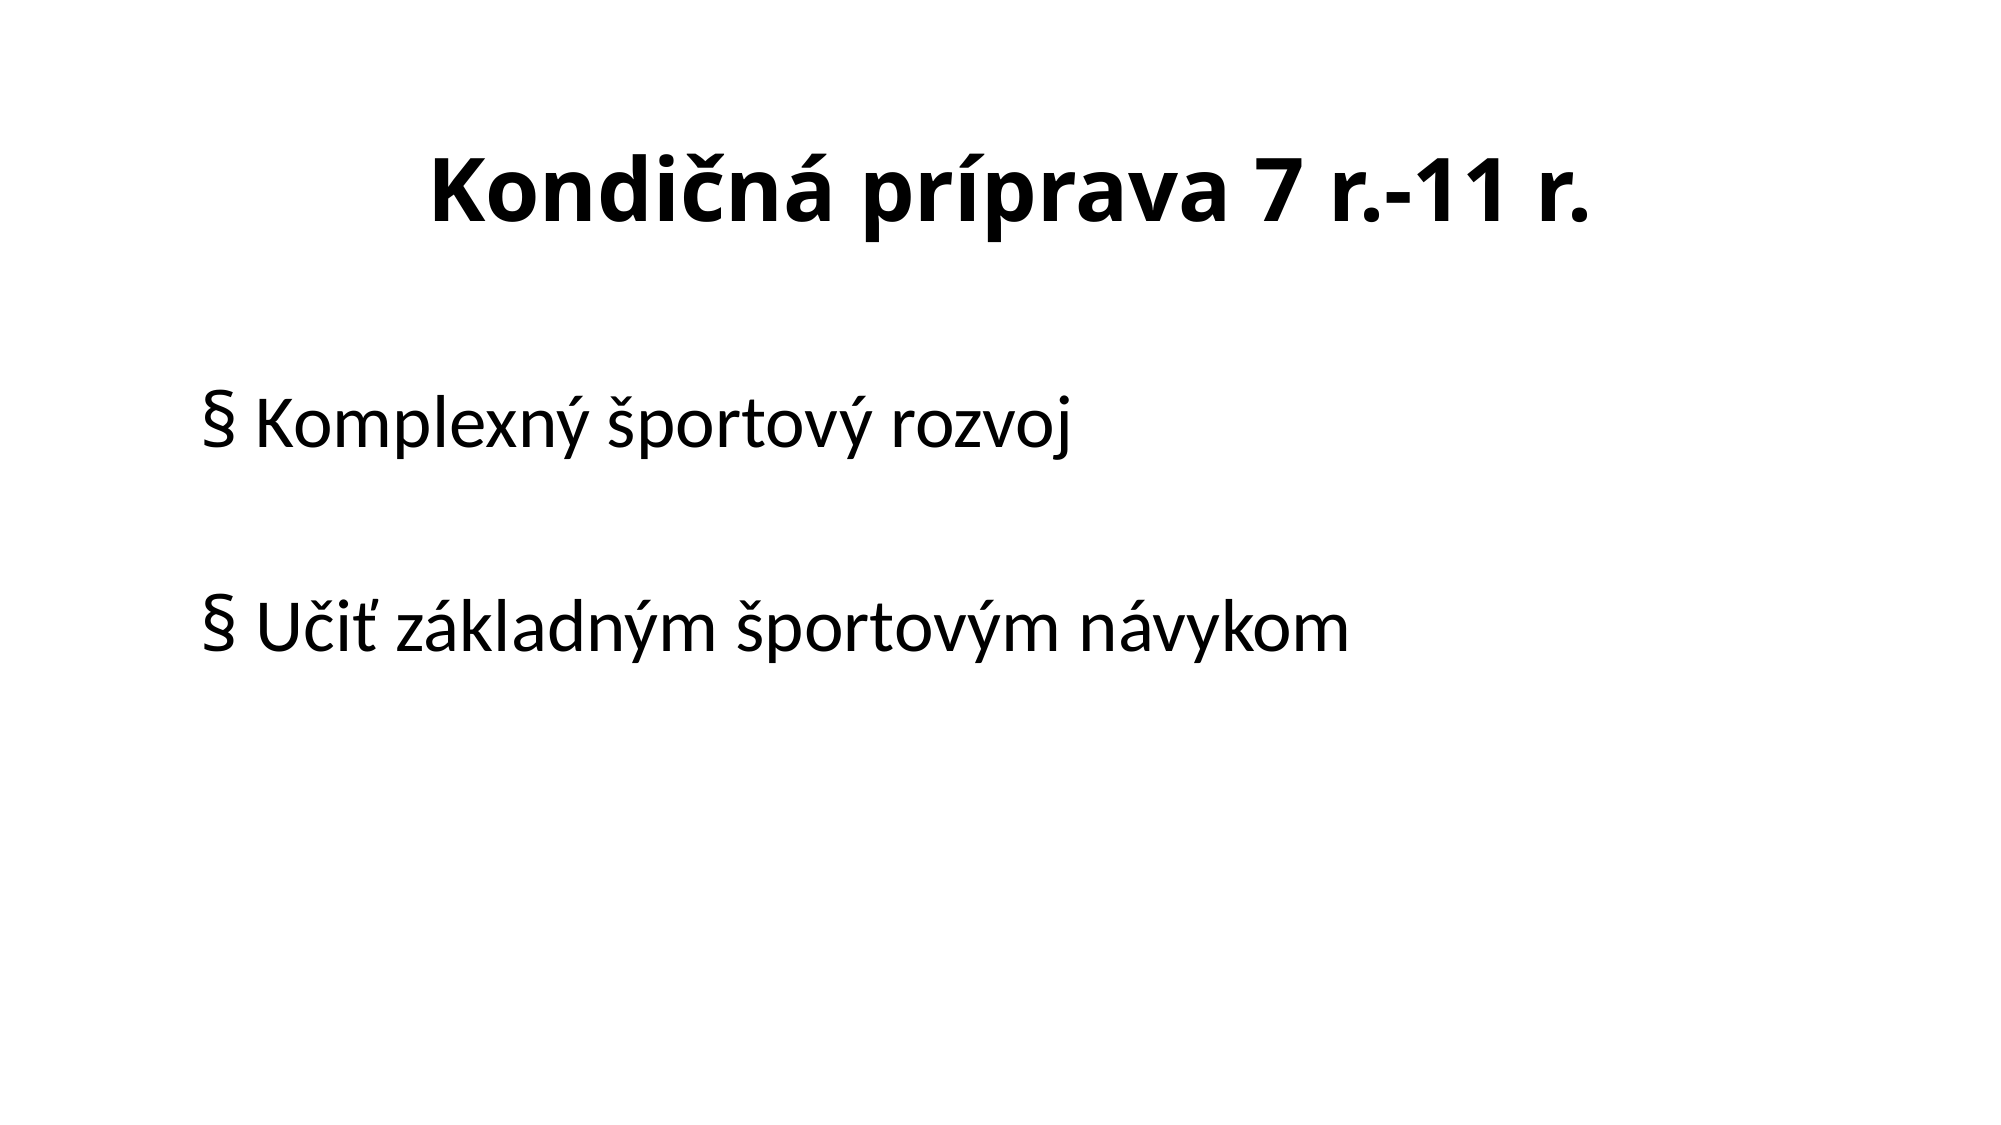

# Kondičná príprava 7 r.-11 r.
 Komplexný športový rozvoj
 Učiť základným športovým návykom